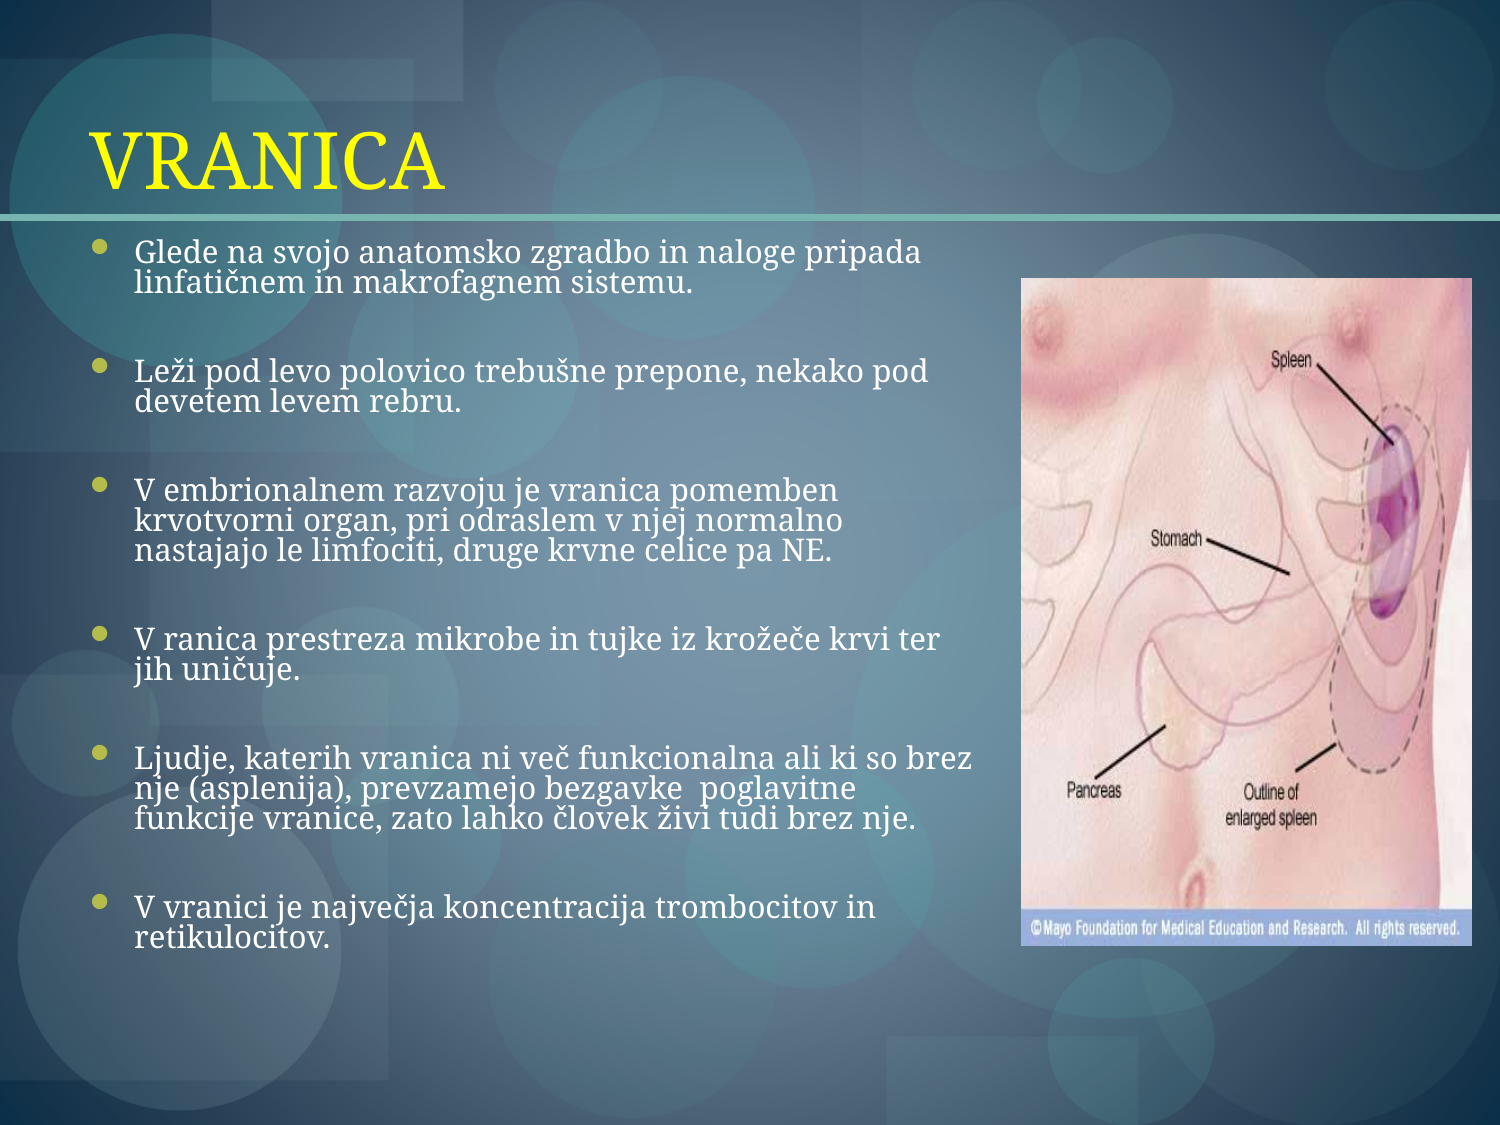

VRANICA
Glede na svojo anatomsko zgradbo in naloge pripada linfatičnem in makrofagnem sistemu.
Leži pod levo polovico trebušne prepone, nekako pod devetem levem rebru.
V embrionalnem razvoju je vranica pomemben krvotvorni organ, pri odraslem v njej normalno nastajajo le limfociti, druge krvne celice pa NE.
V ranica prestreza mikrobe in tujke iz krožeče krvi ter jih uničuje.
Ljudje, katerih vranica ni več funkcionalna ali ki so brez nje (asplenija), prevzamejo bezgavke poglavitne funkcije vranice, zato lahko človek živi tudi brez nje.
V vranici je največja koncentracija trombocitov in retikulocitov.